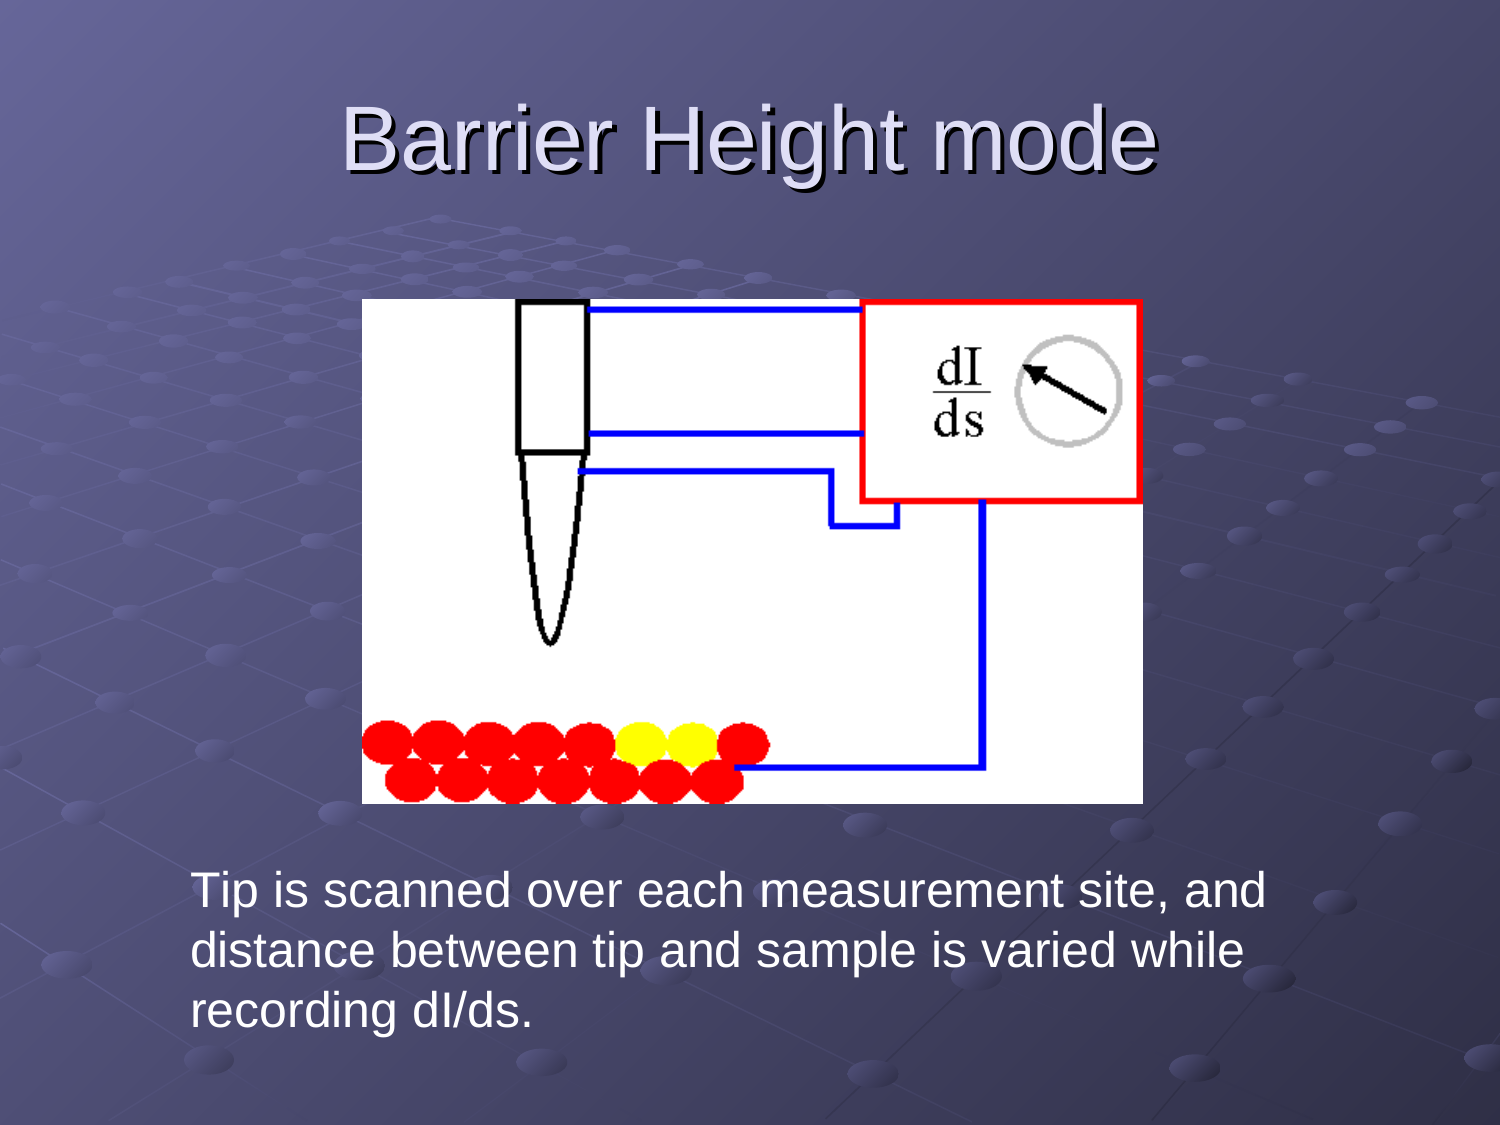

# Barrier Height mode
Tip is scanned over each measurement site, and
distance between tip and sample is varied while
recording dI/ds.